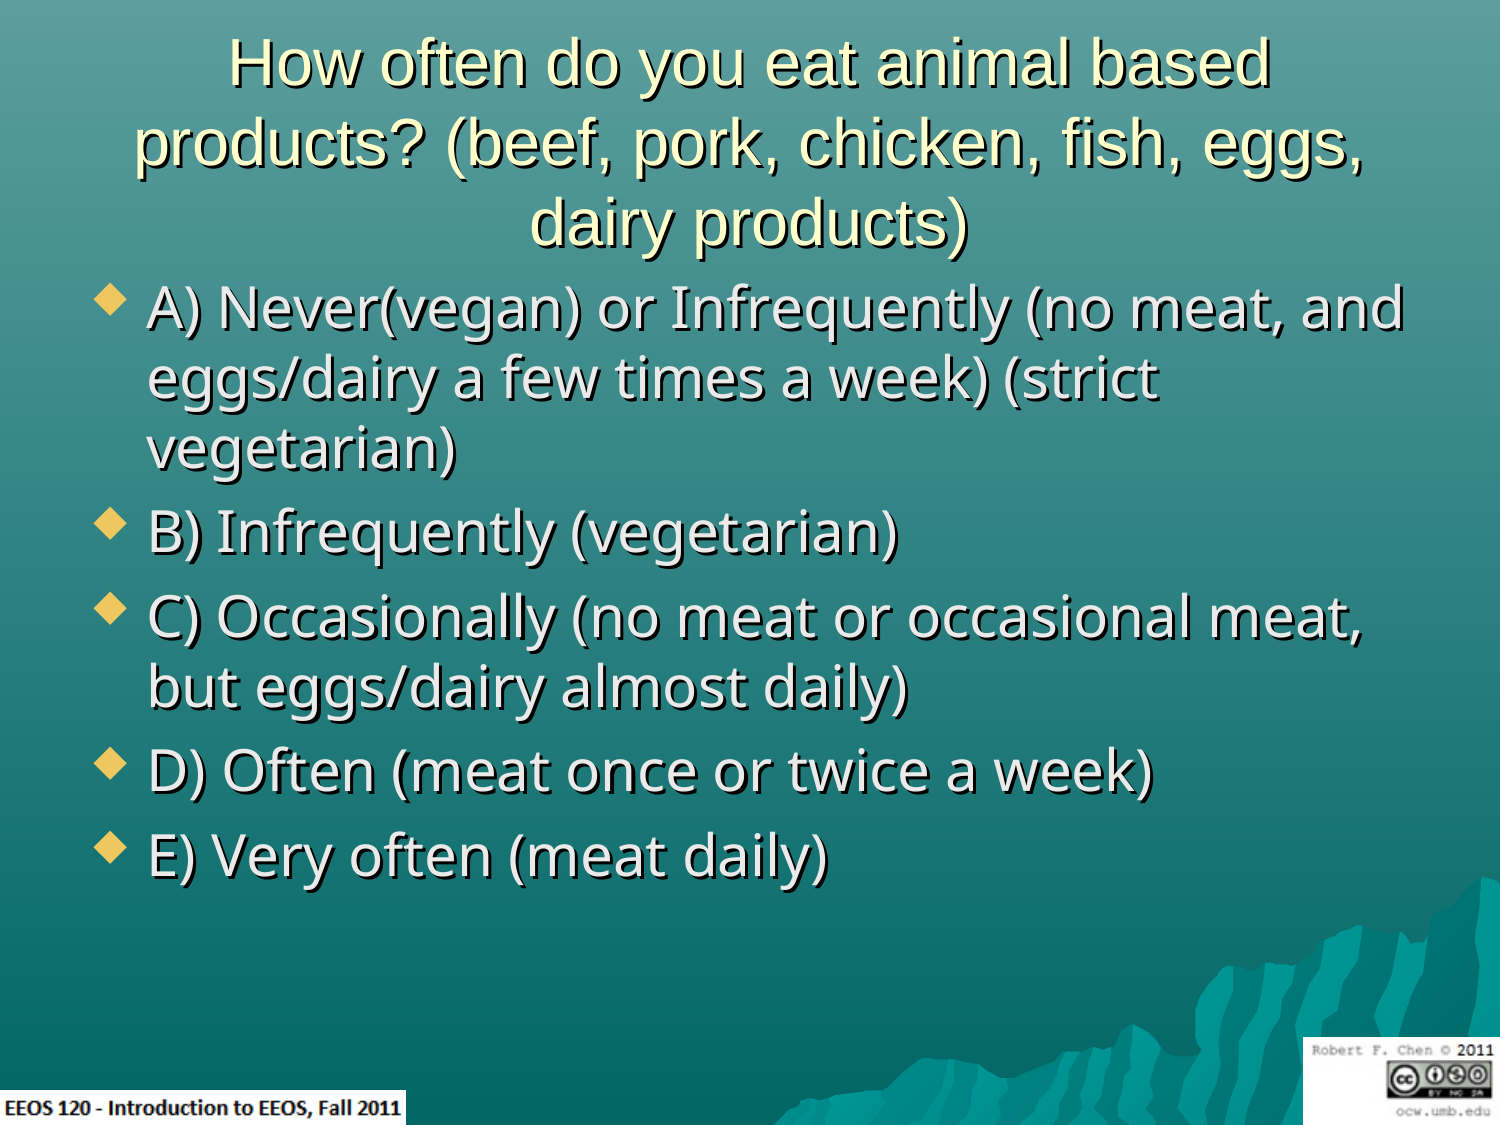

# How often do you eat animal based products? (beef, pork, chicken, fish, eggs, dairy products)
A) Never(vegan) or Infrequently (no meat, and eggs/dairy a few times a week) (strict vegetarian)
B) Infrequently (vegetarian)
C) Occasionally (no meat or occasional meat, but eggs/dairy almost daily)
D) Often (meat once or twice a week)
E) Very often (meat daily)